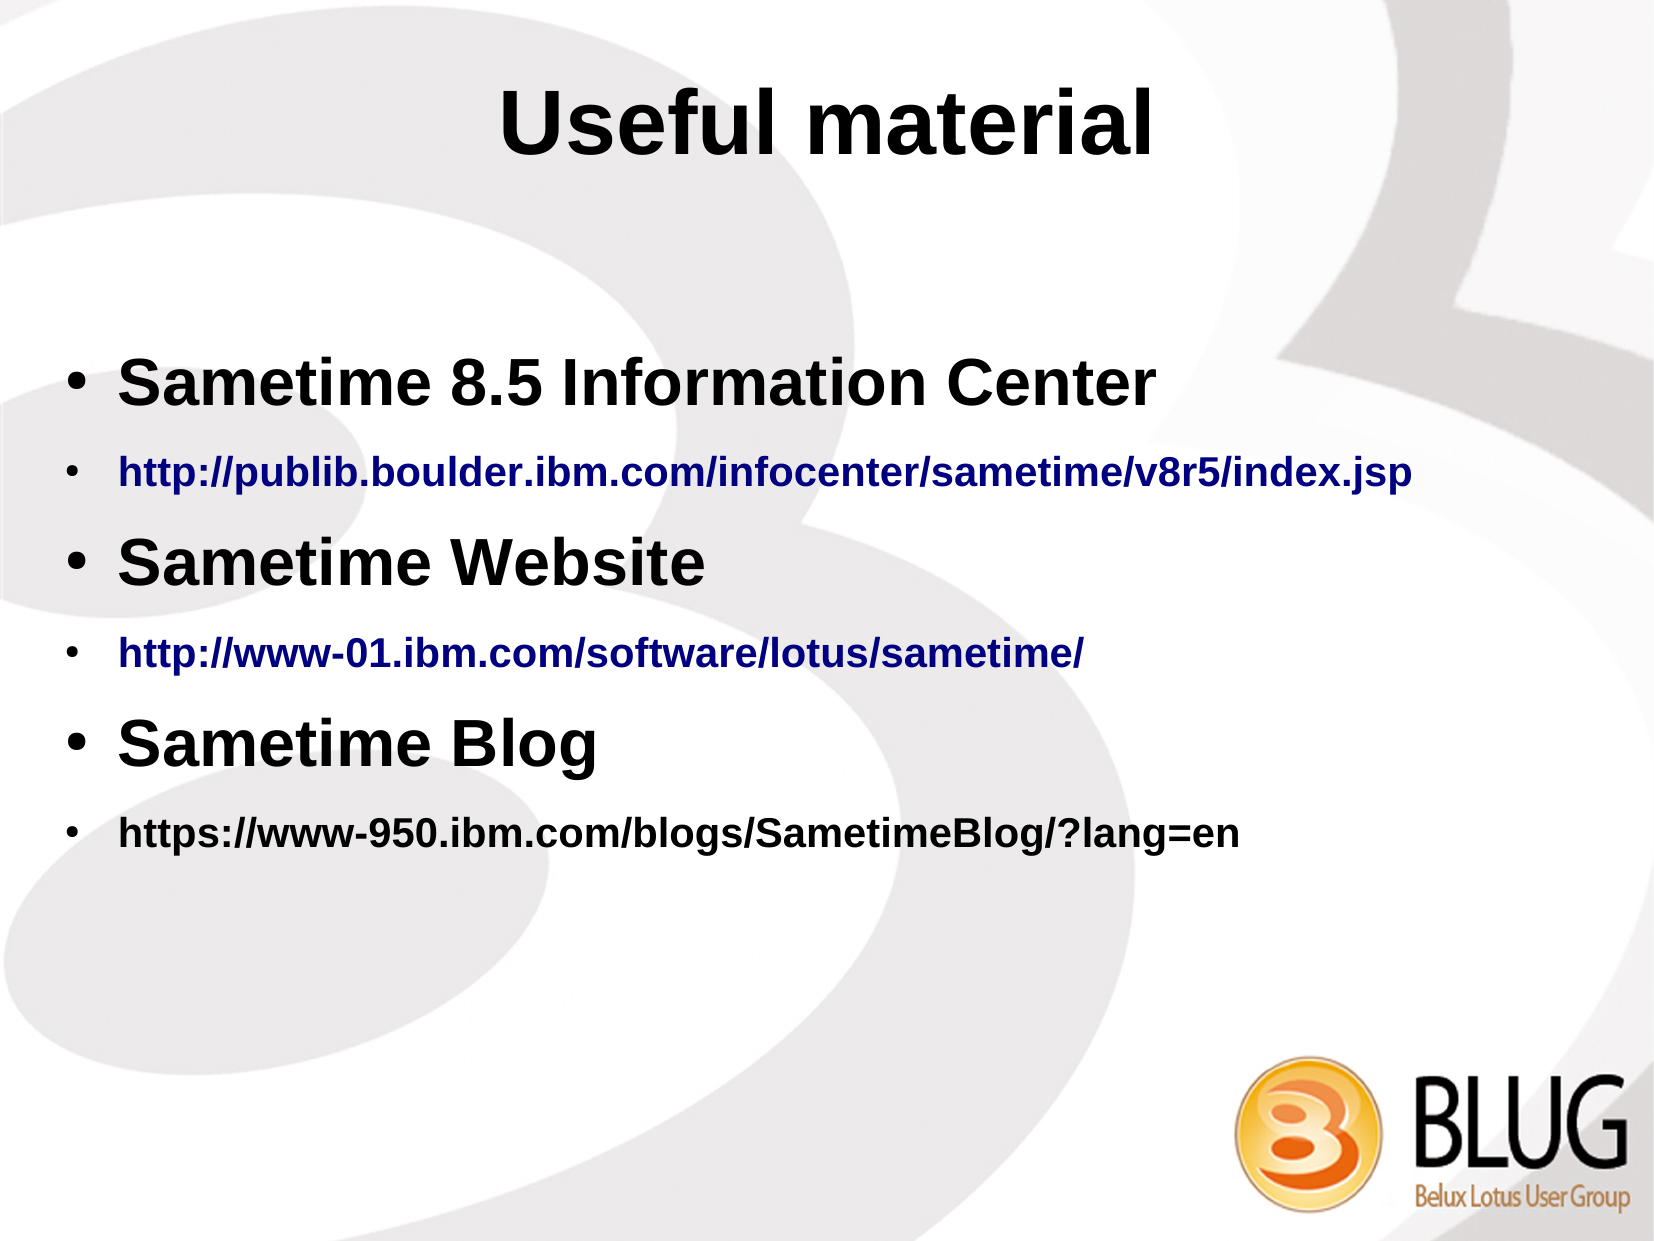

# Useful material
Sametime 8.5 Information Center
http://publib.boulder.ibm.com/infocenter/sametime/v8r5/index.jsp
Sametime Website
http://www-01.ibm.com/software/lotus/sametime/
Sametime Blog
https://www-950.ibm.com/blogs/SametimeBlog/?lang=en